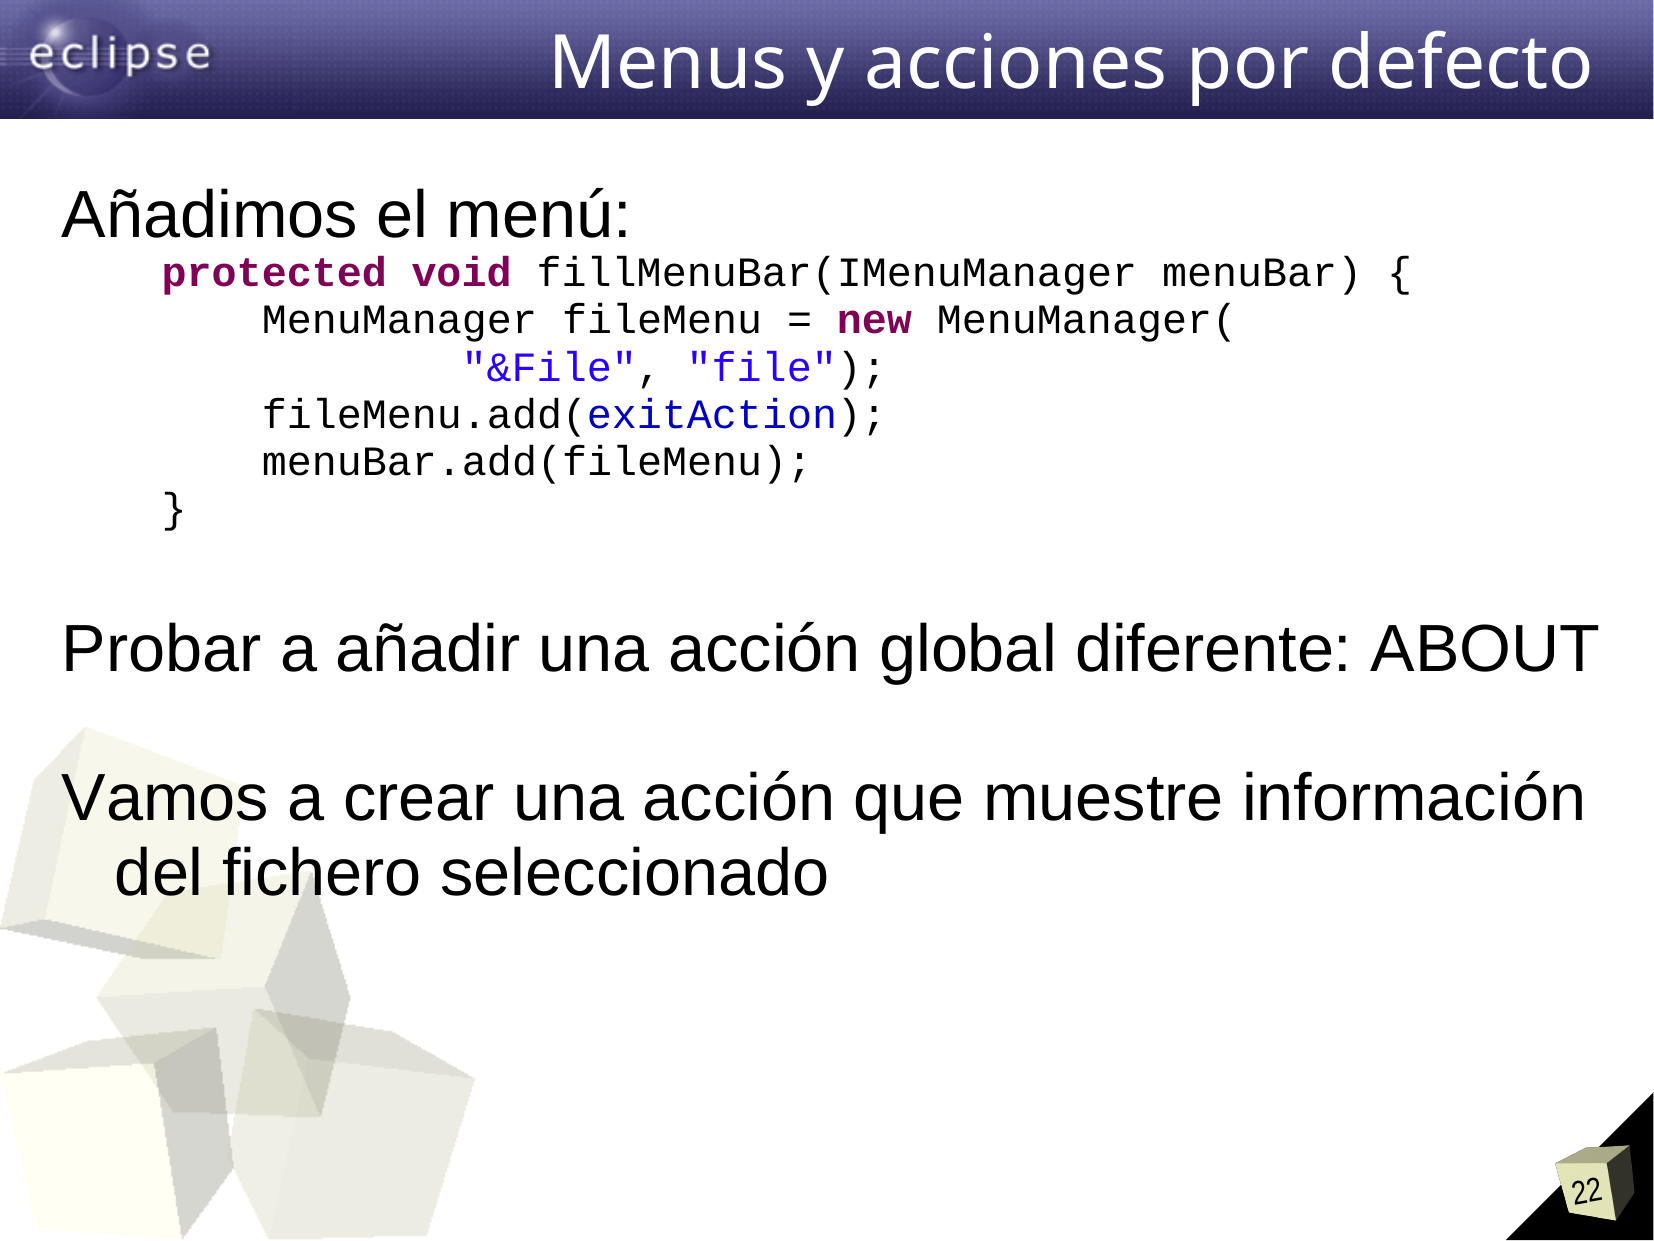

# Menus y acciones por defecto
Añadimos el menú:
 protected void fillMenuBar(IMenuManager menuBar) {
 MenuManager fileMenu = new MenuManager(
 "&File", "file");
 fileMenu.add(exitAction);
 menuBar.add(fileMenu);
 }
Probar a añadir una acción global diferente: ABOUT
Vamos a crear una acción que muestre información del fichero seleccionado